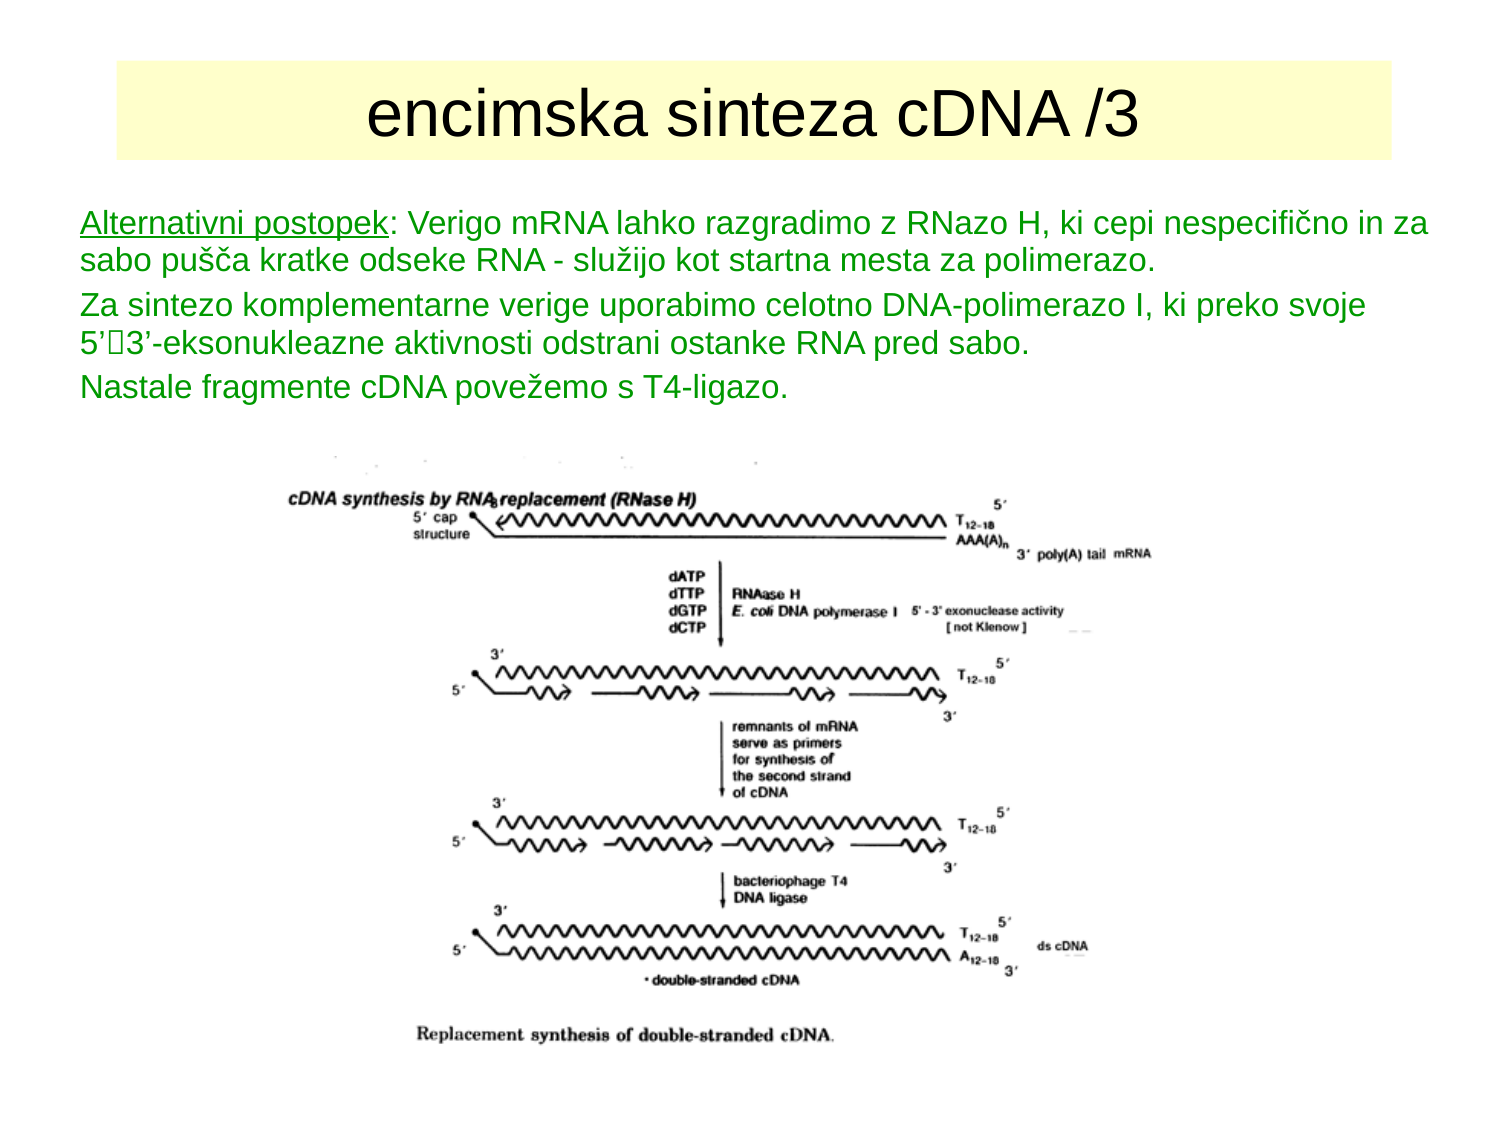

# encimska sinteza cDNA /3
Alternativni postopek: Verigo mRNA lahko razgradimo z RNazo H, ki cepi nespecifično in za sabo pušča kratke odseke RNA - služijo kot startna mesta za polimerazo.
Za sintezo komplementarne verige uporabimo celotno DNA-polimerazo I, ki preko svoje
5’3’-eksonukleazne aktivnosti odstrani ostanke RNA pred sabo.
Nastale fragmente cDNA povežemo s T4-ligazo.